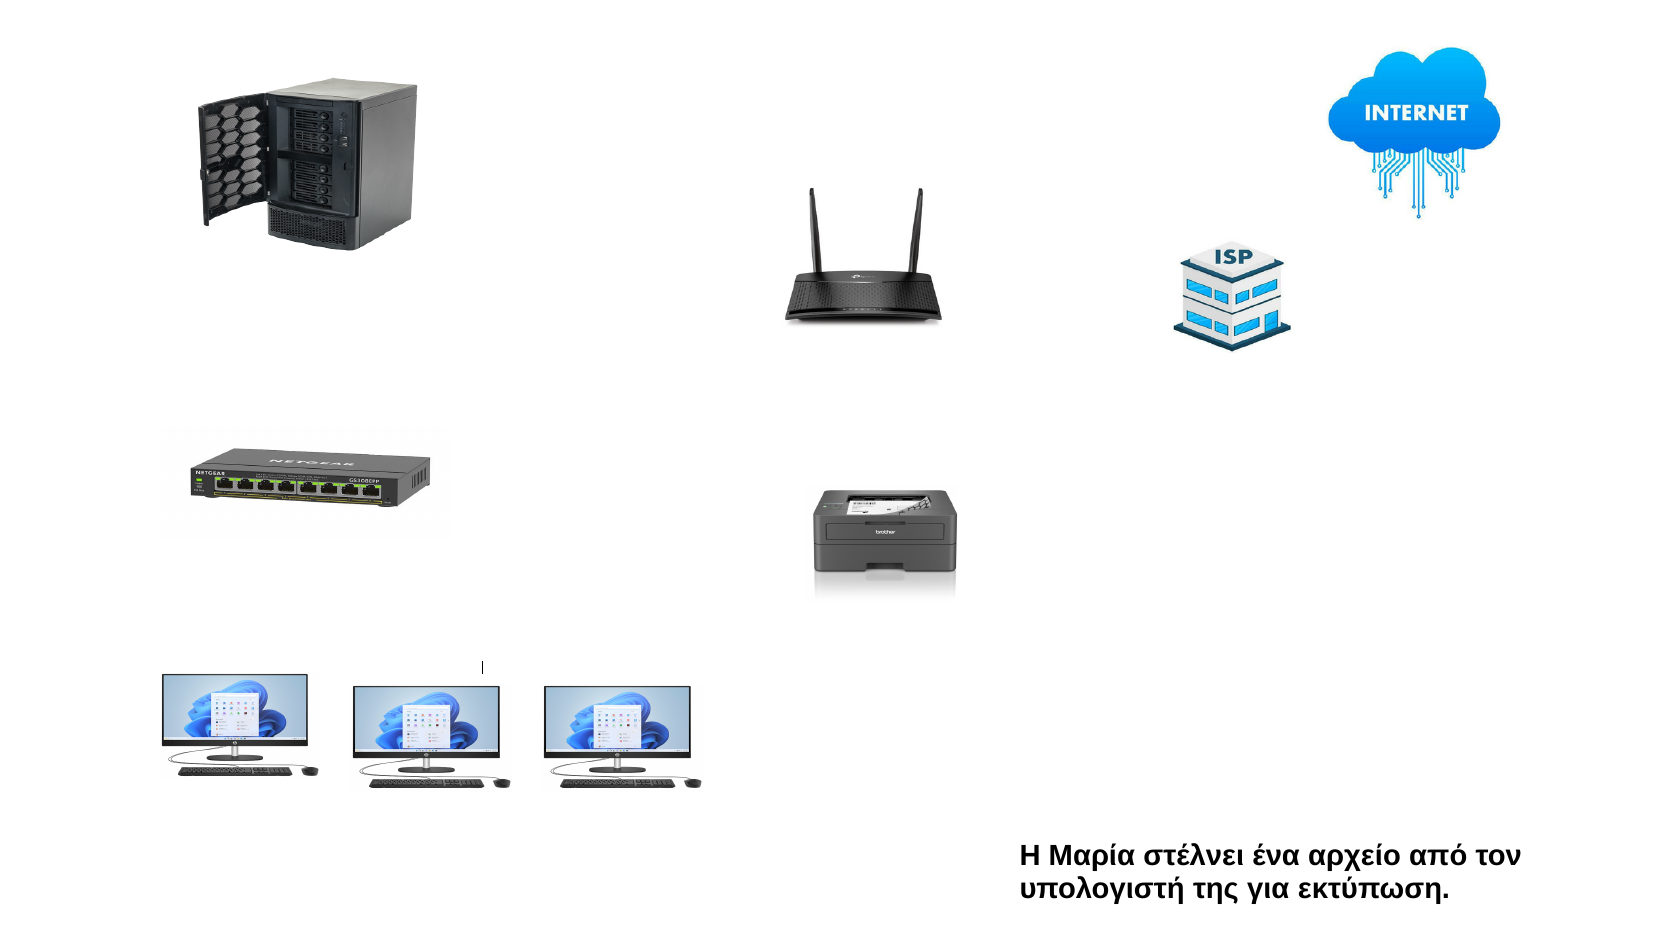

Η Μαρία στέλνει ένα αρχείο από τον υπολογιστή της για εκτύπωση.